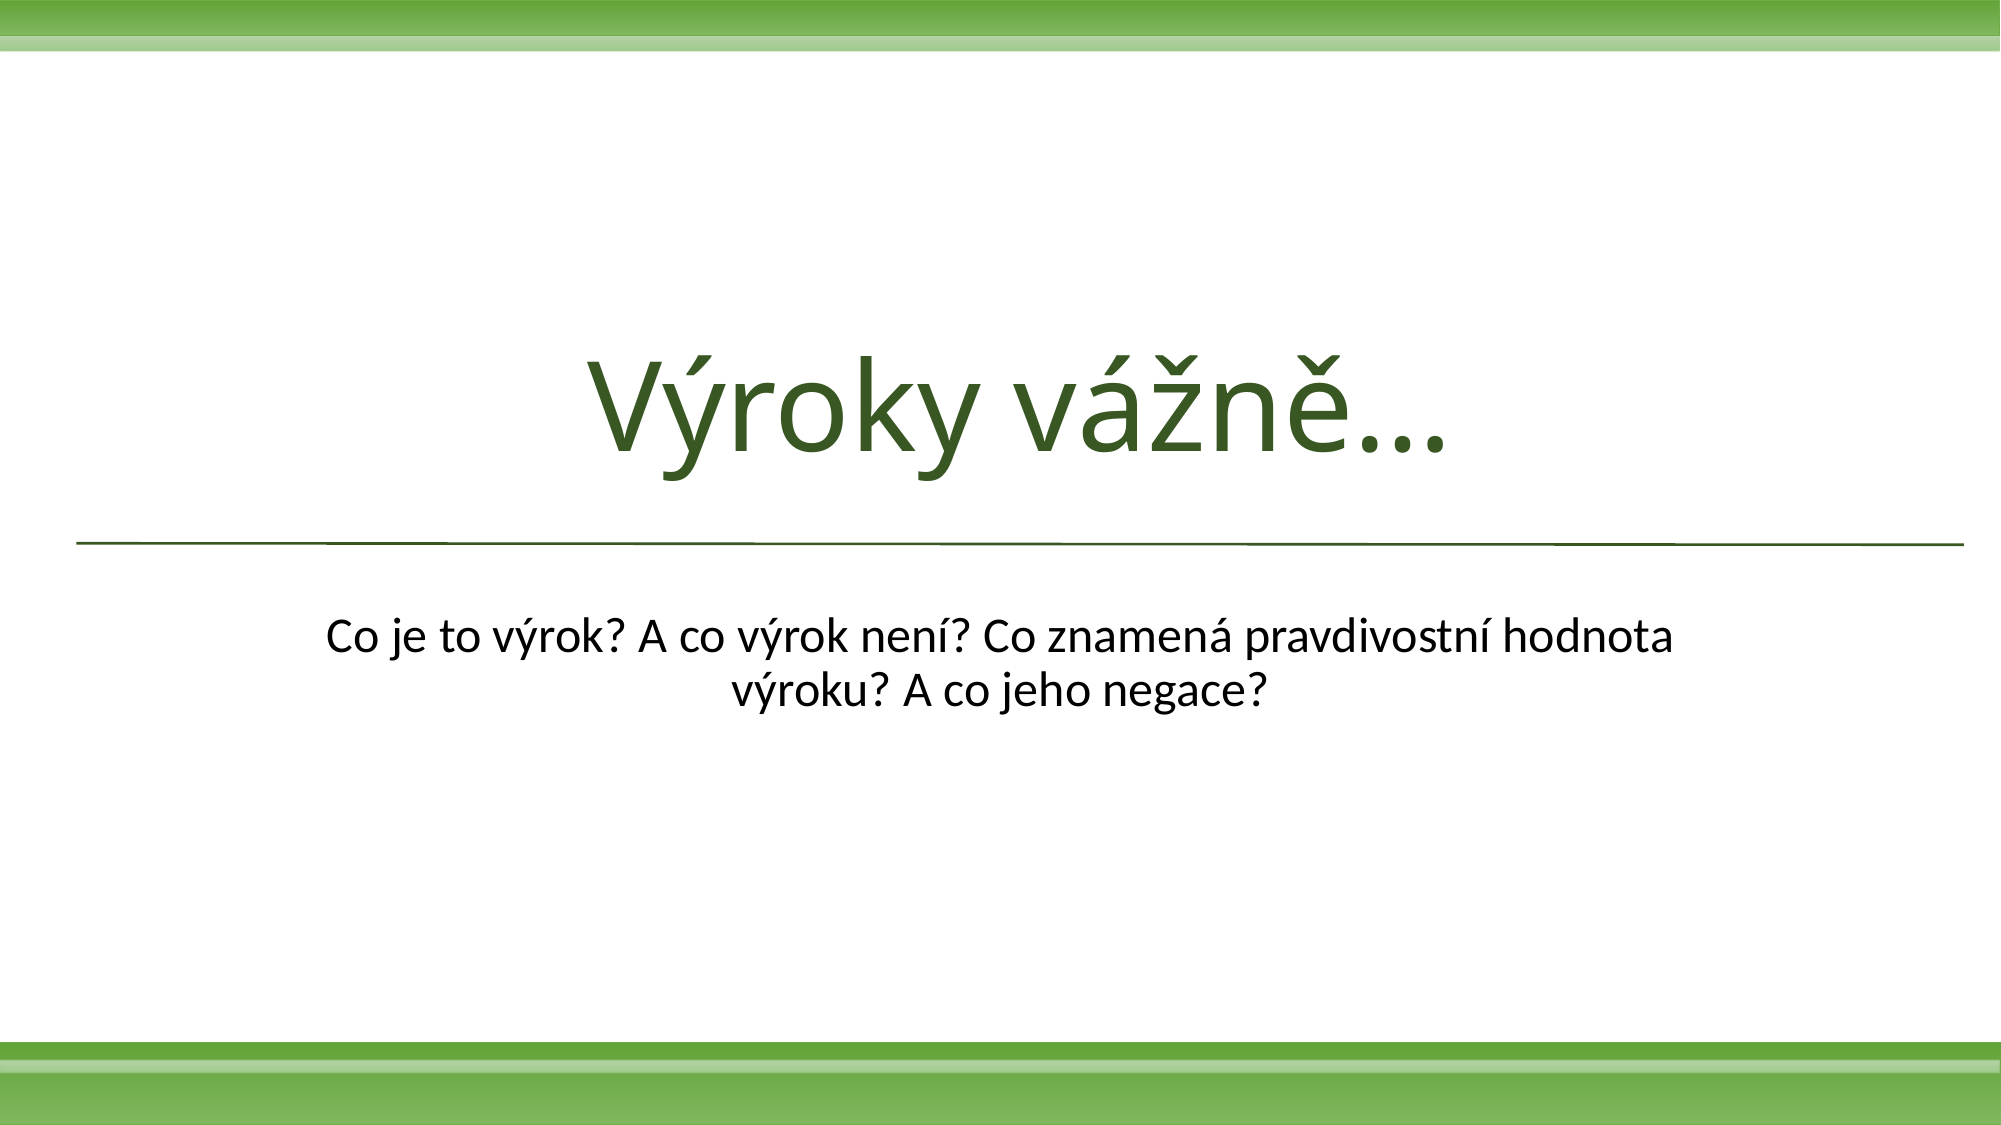

# Výroky vážně…
Co je to výrok? A co výrok není? Co znamená pravdivostní hodnota výroku? A co jeho negace?